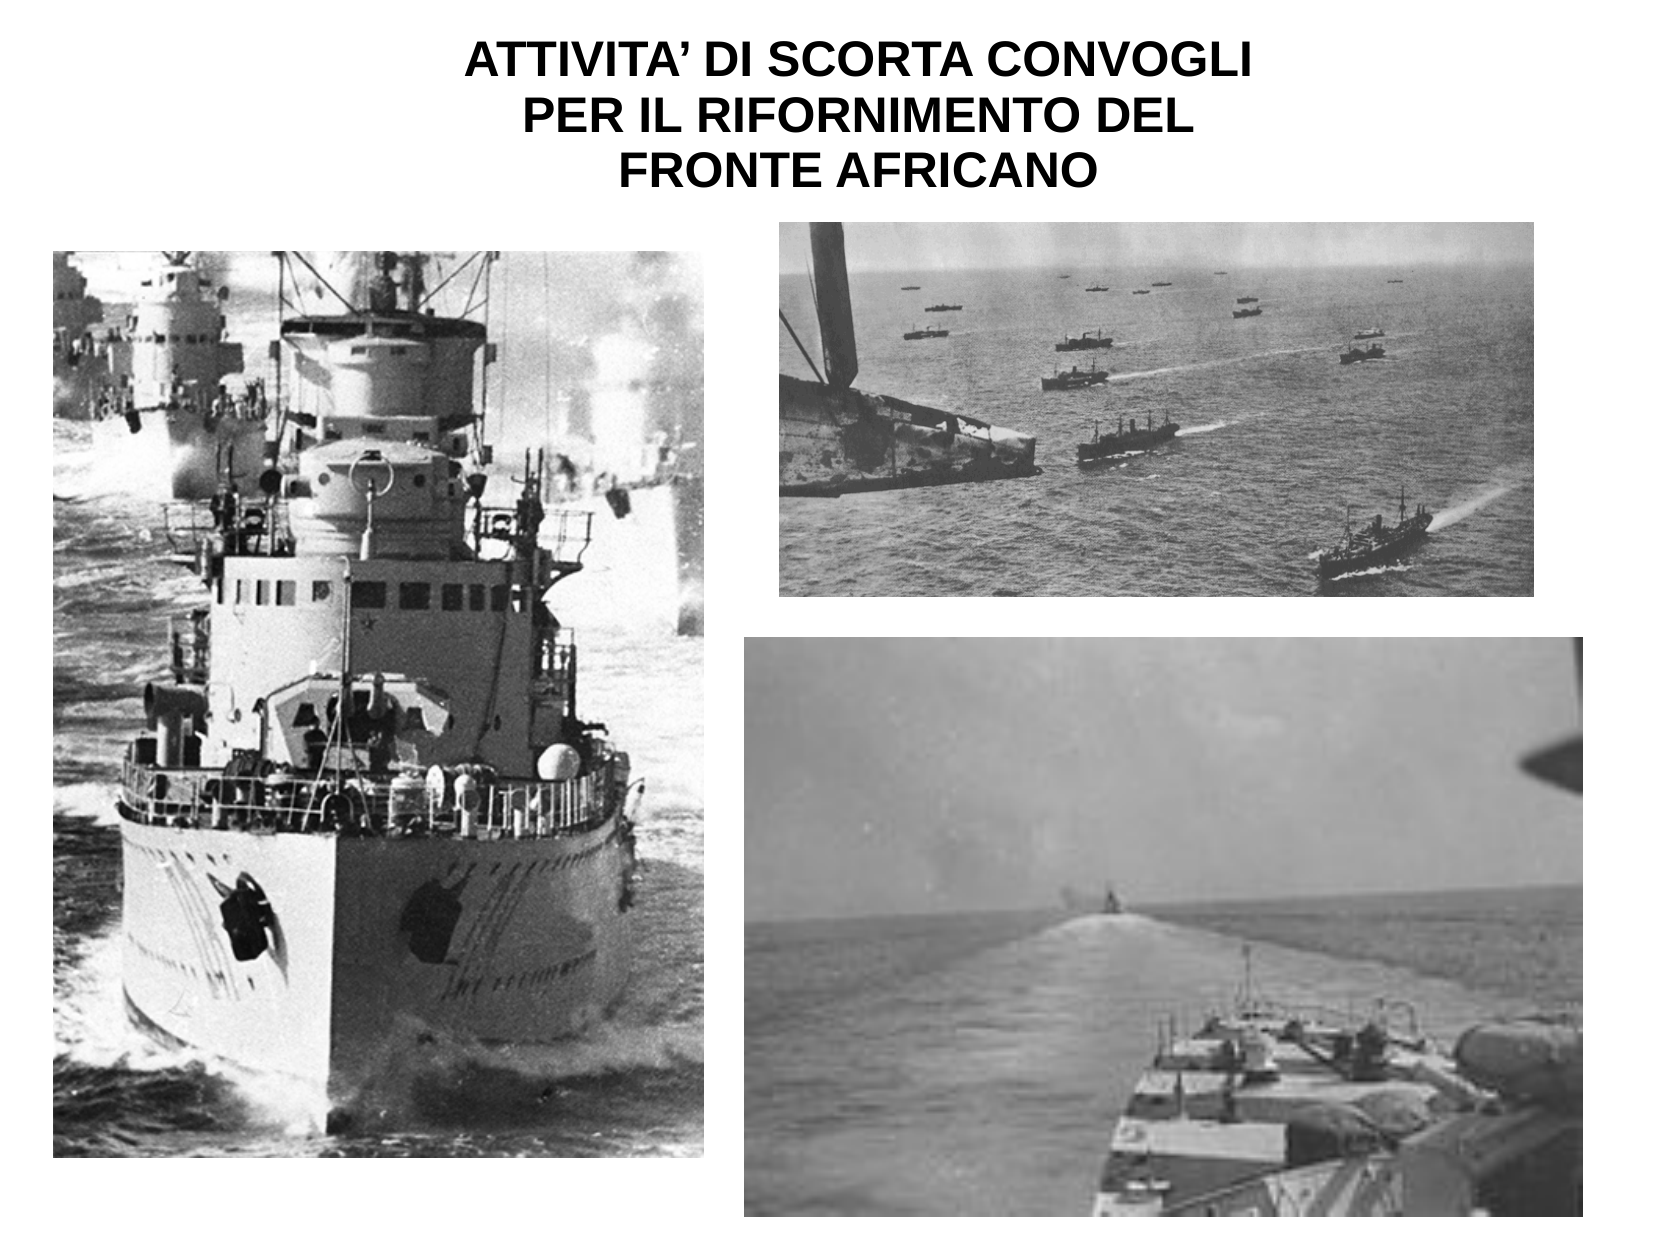

ATTIVITA’ DI SCORTA CONVOGLI
PER IL RIFORNIMENTO DEL
FRONTE AFRICANO